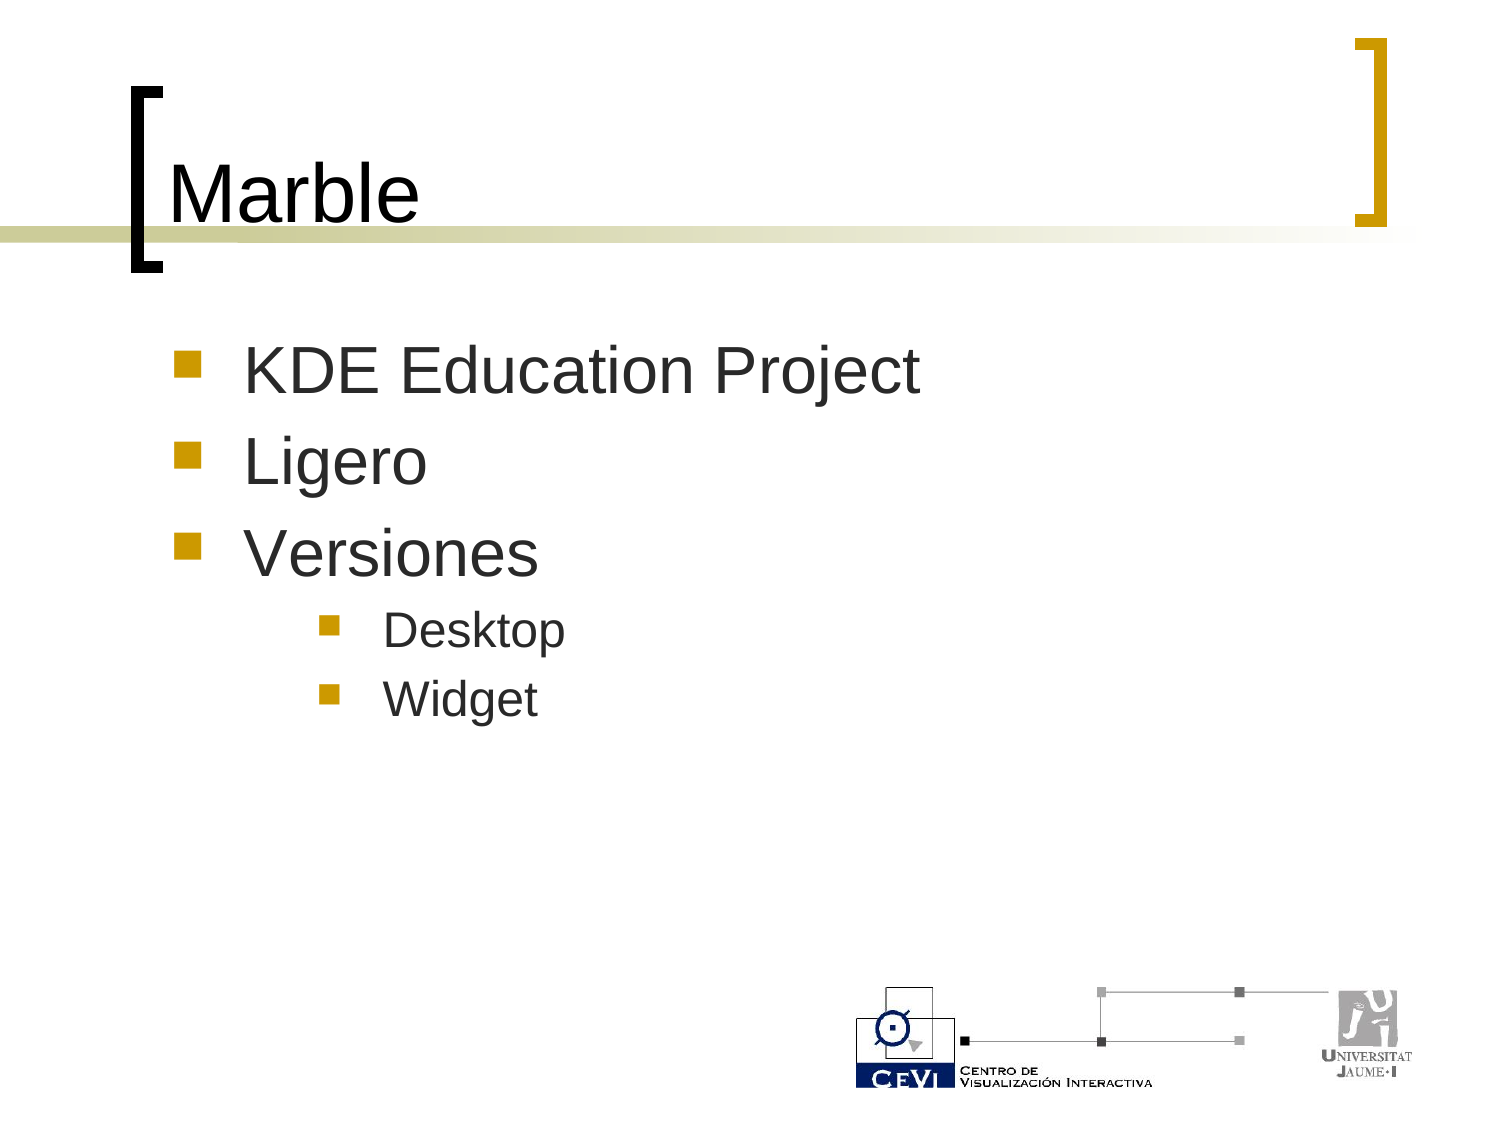

# Marble
KDE Education Project
Ligero
Versiones
Desktop
Widget
11